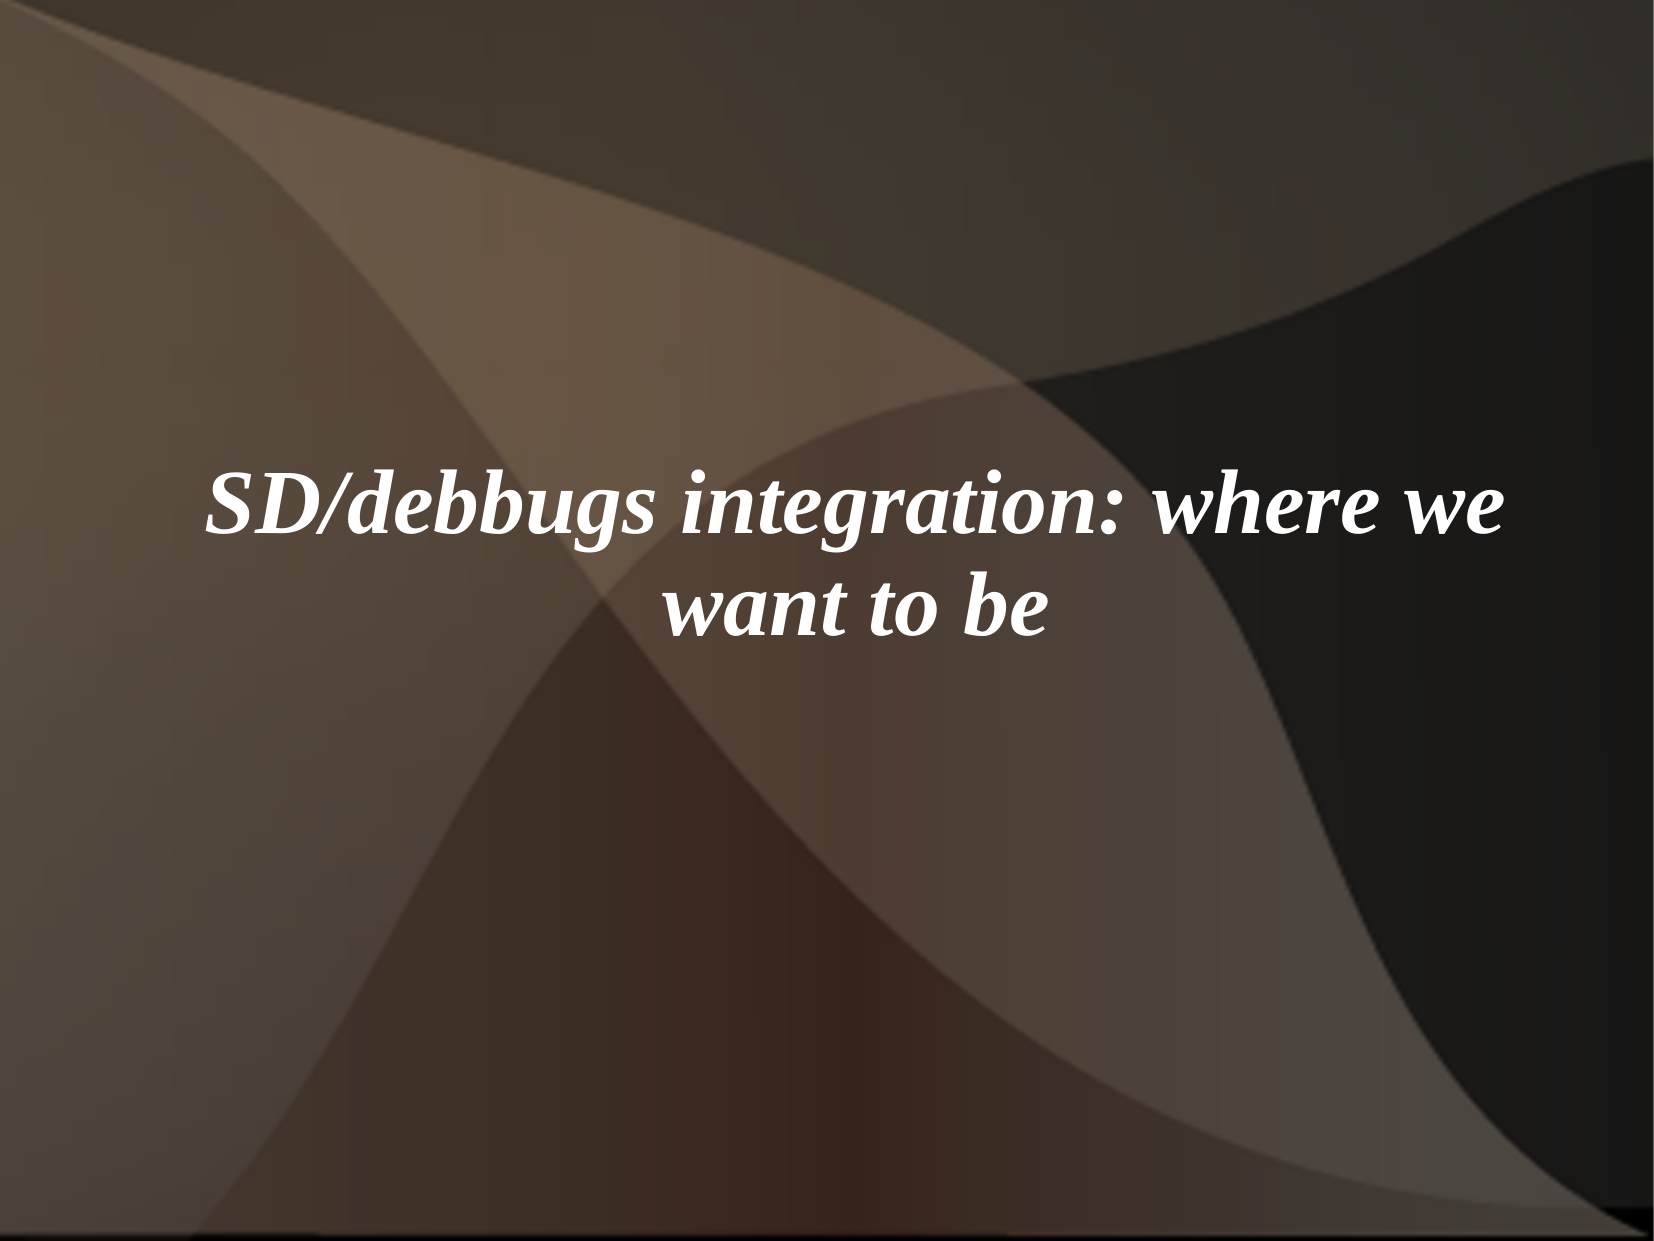

# SD/debbugs integration: where we want to be